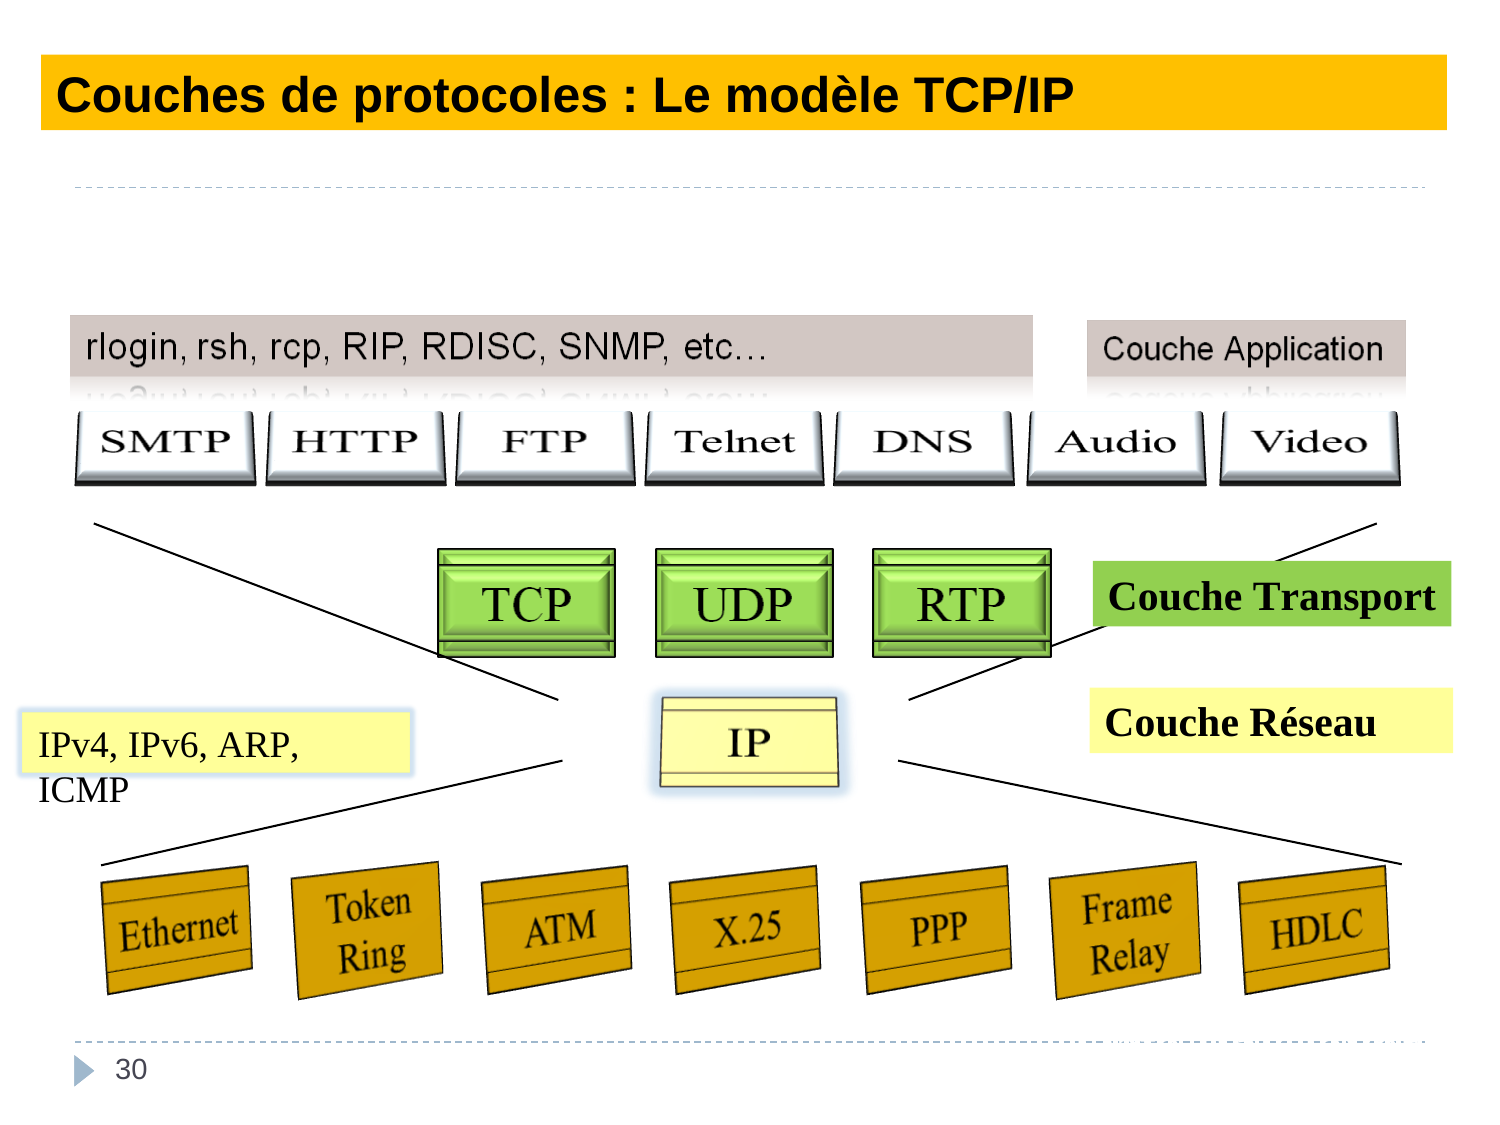

Couches de protocoles : Le modèle TCP/IP
Couche Transport
Couche Réseau
IPv4, IPv6, ARP, ICMP
Data link layer